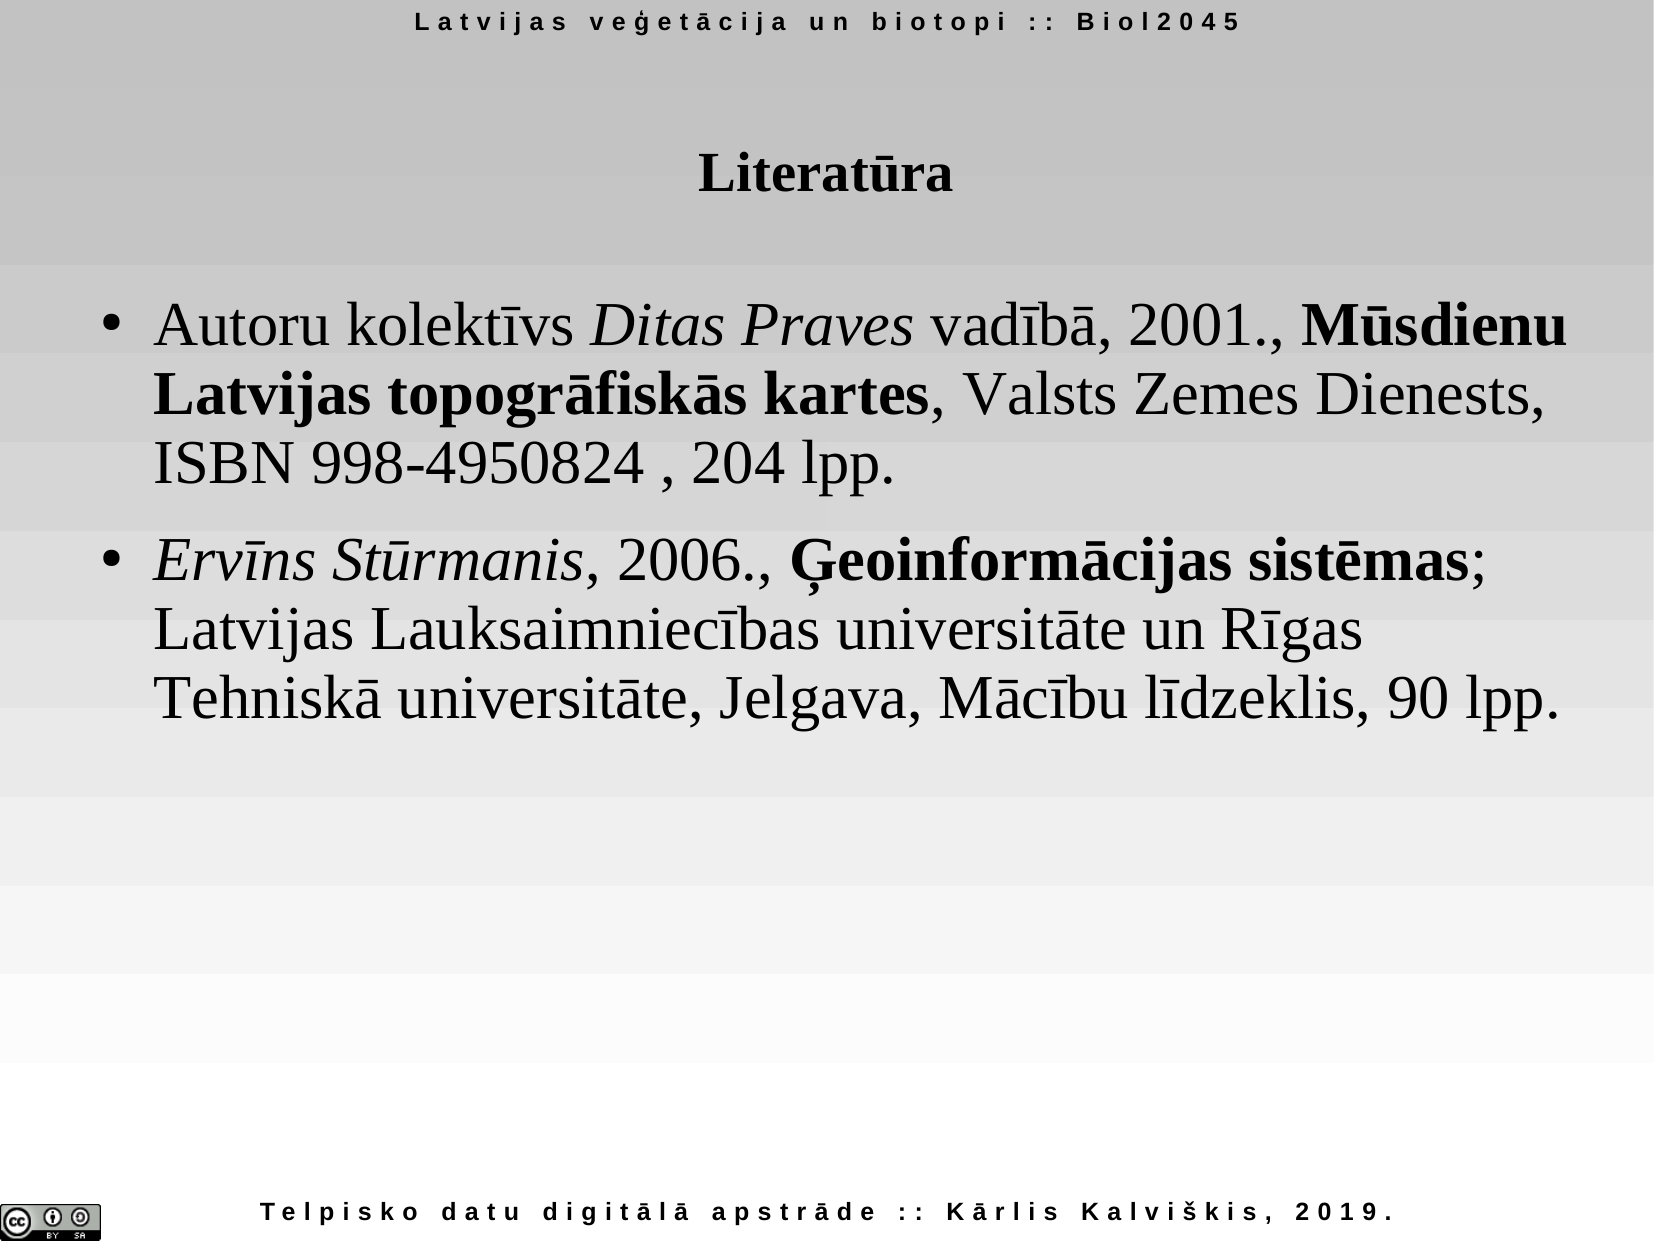

# Literatūra
Autoru kolektīvs Ditas Praves vadībā, 2001., Mūsdienu Latvijas topogrāfiskās kartes, Valsts Zemes Dienests, ISBN 998-4950824 , 204 lpp.
Ervīns Stūrmanis, 2006., Ģeoinformācijas sistēmas; Latvijas Lauksaimniecības universitāte un Rīgas Tehniskā universitāte, Jelgava, Mācību līdzeklis, 90 lpp.